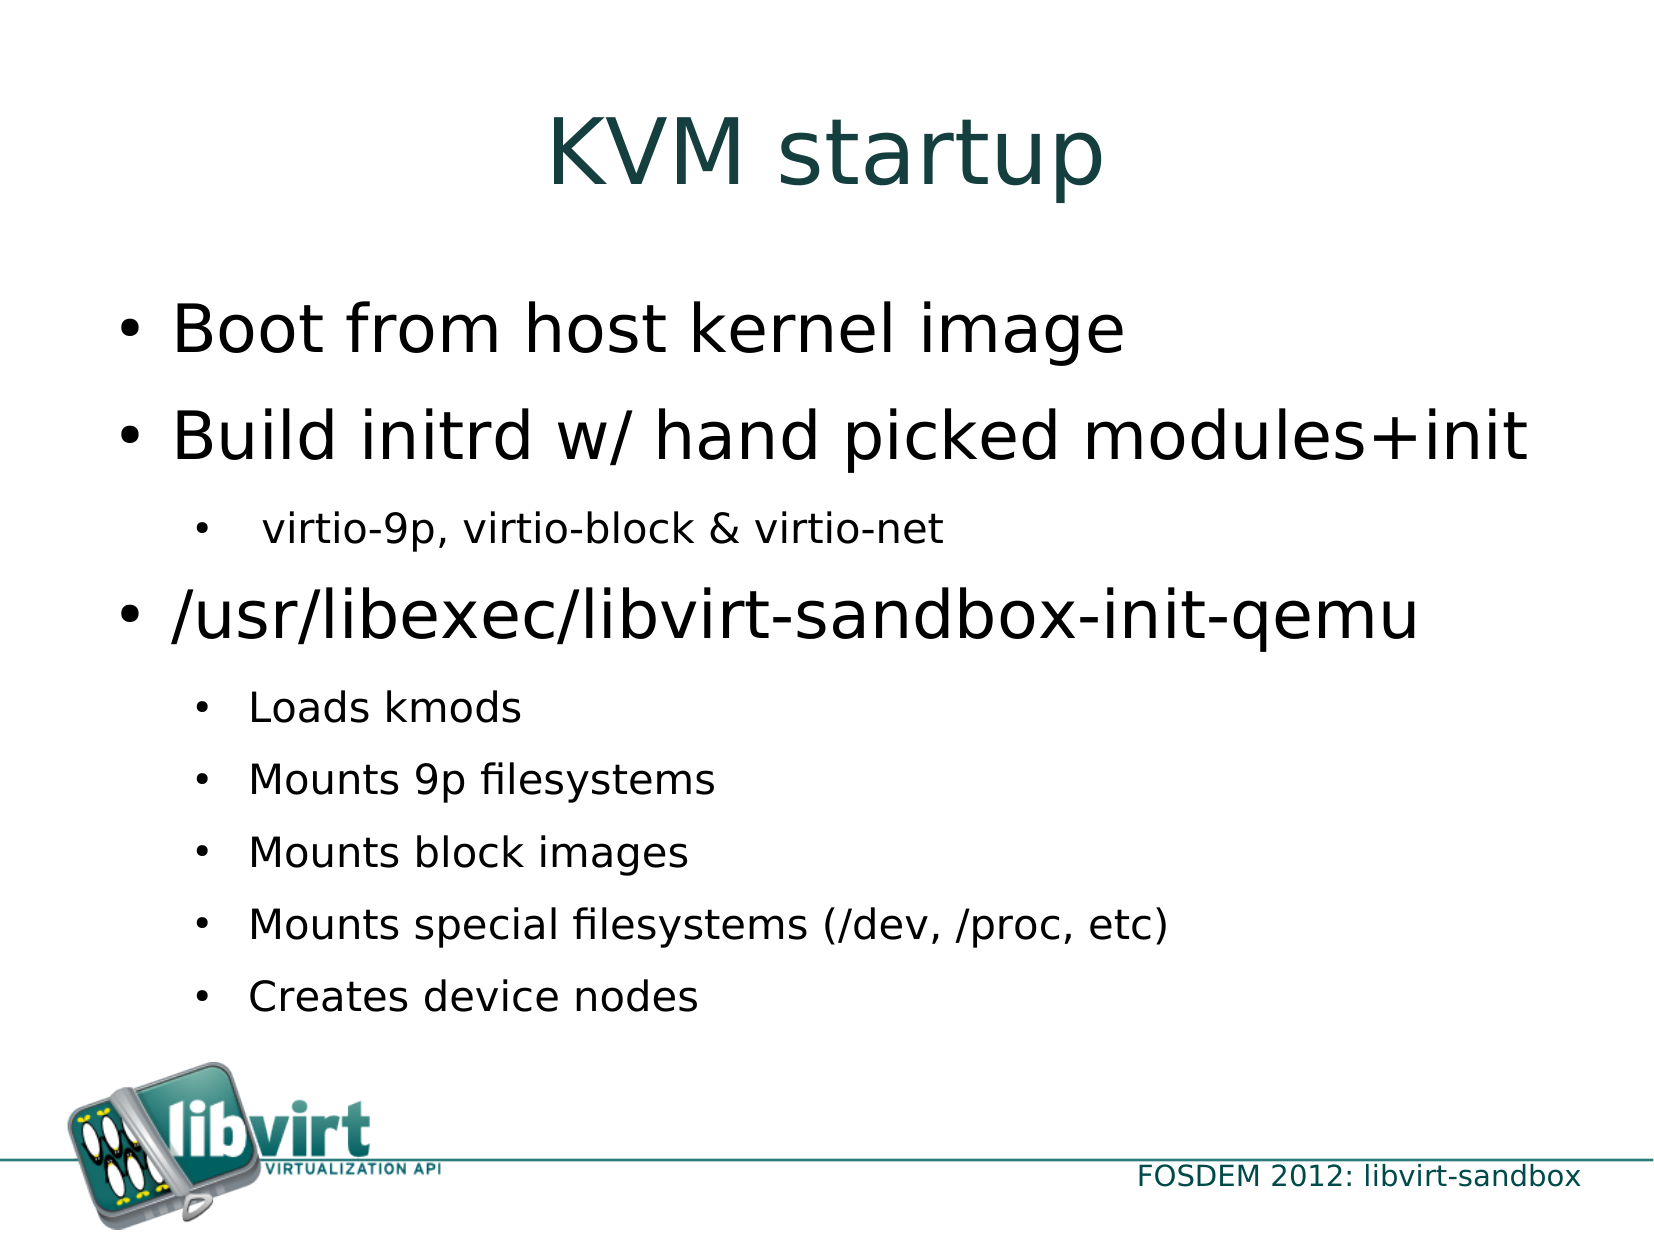

# KVM startup
Boot from host kernel image
Build initrd w/ hand picked modules+init
 virtio-9p, virtio-block & virtio-net
/usr/libexec/libvirt-sandbox-init-qemu
Loads kmods
Mounts 9p filesystems
Mounts block images
Mounts special filesystems (/dev, /proc, etc)
Creates device nodes
FOSDEM 2012: libvirt-sandbox